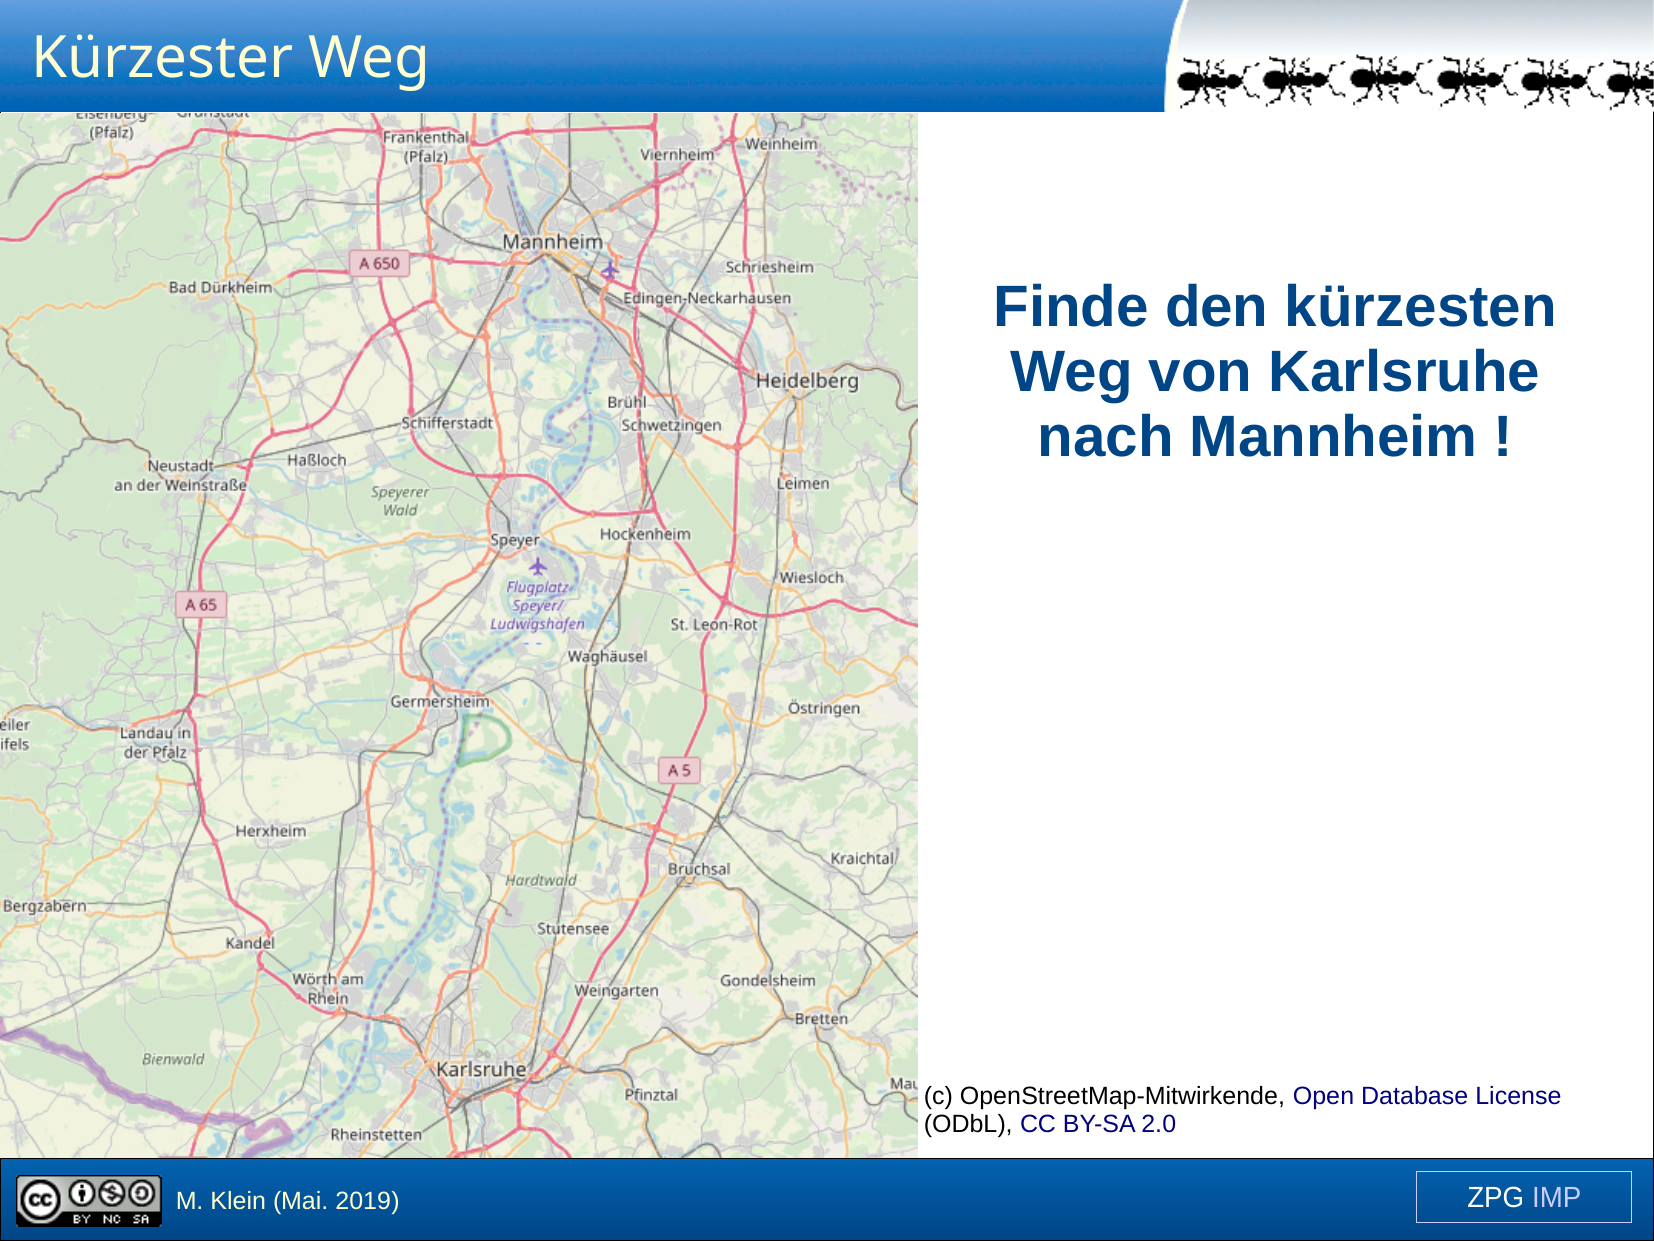

# Kürzester Weg
Finde den kürzesten
Weg von Karlsruhe
nach Mannheim !
(c) OpenStreetMap-Mitwirkende, Open Database License (ODbL), CC BY-SA 2.0
2